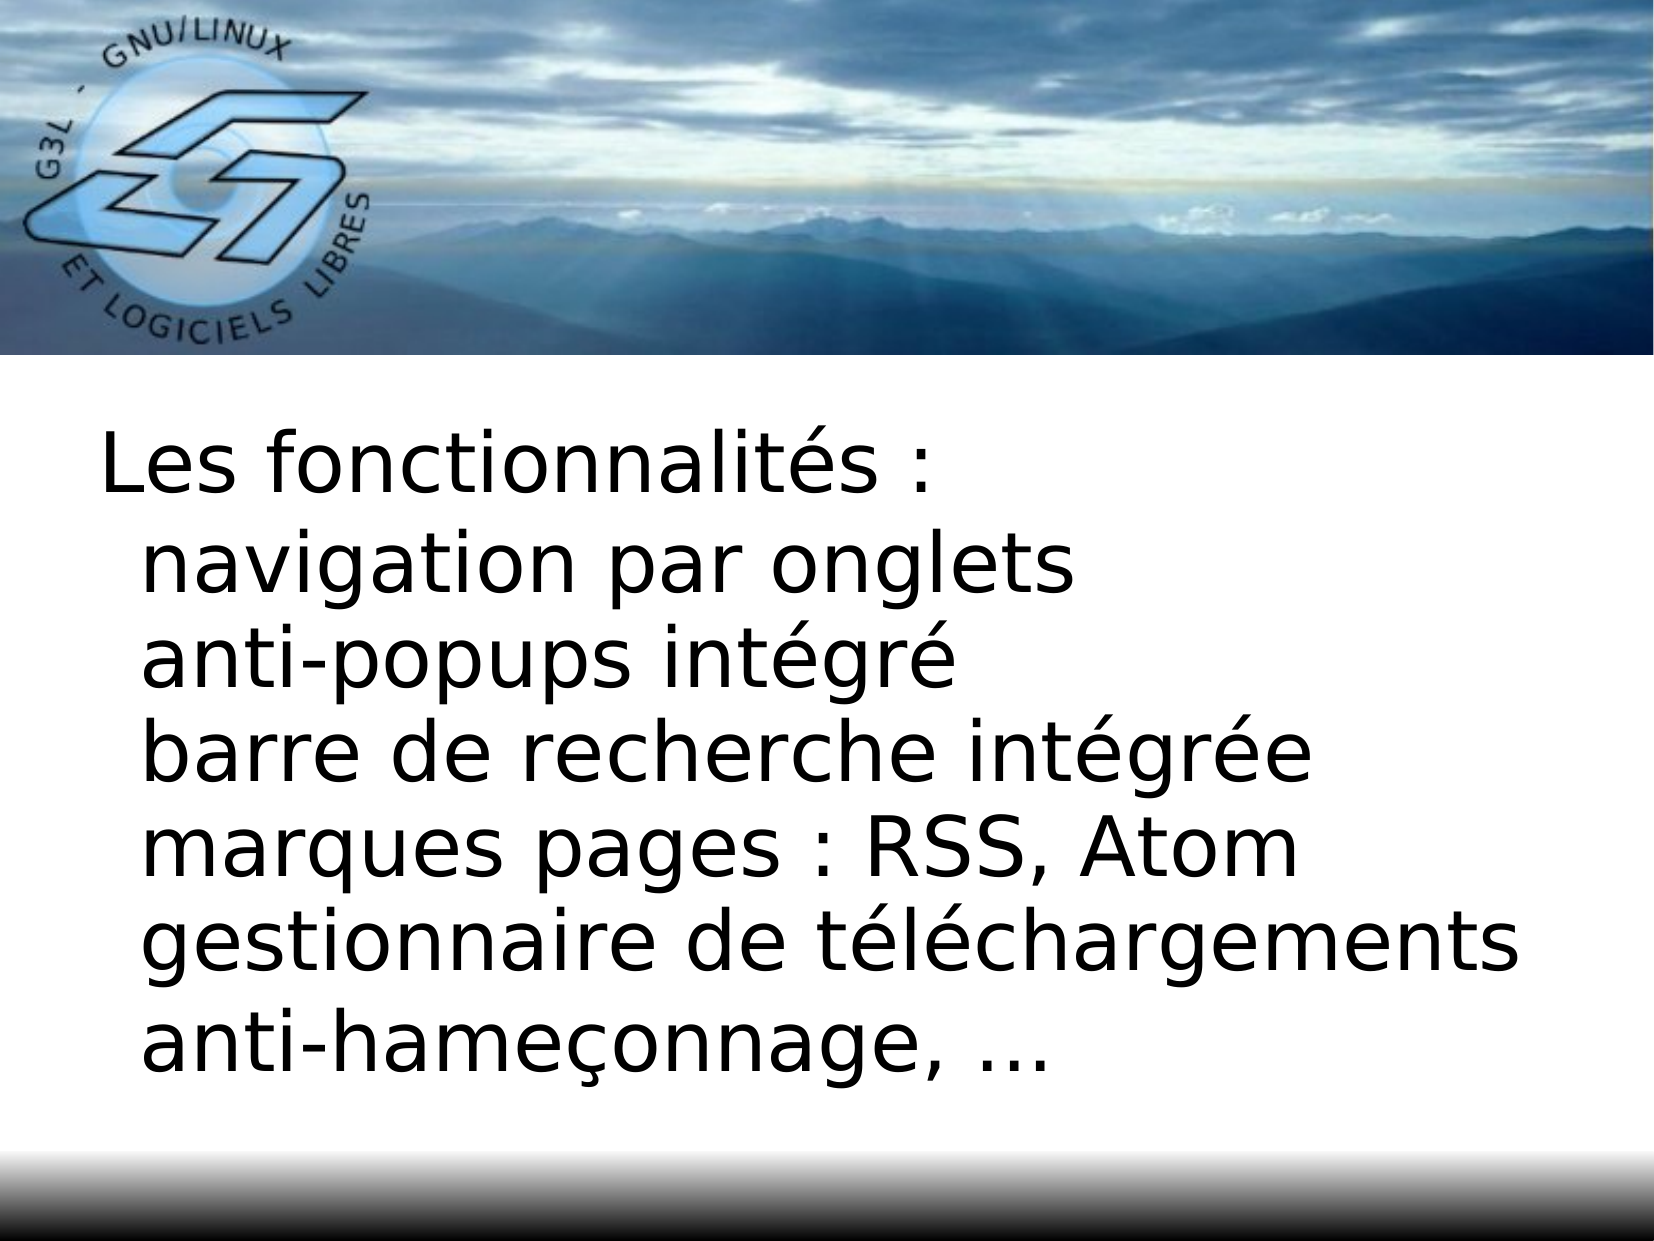

Les fonctionnalités :
 navigation par onglets
 anti-popups intégré
 barre de recherche intégrée
 marques pages : RSS, Atom
 gestionnaire de téléchargements
 anti-hameçonnage, ...